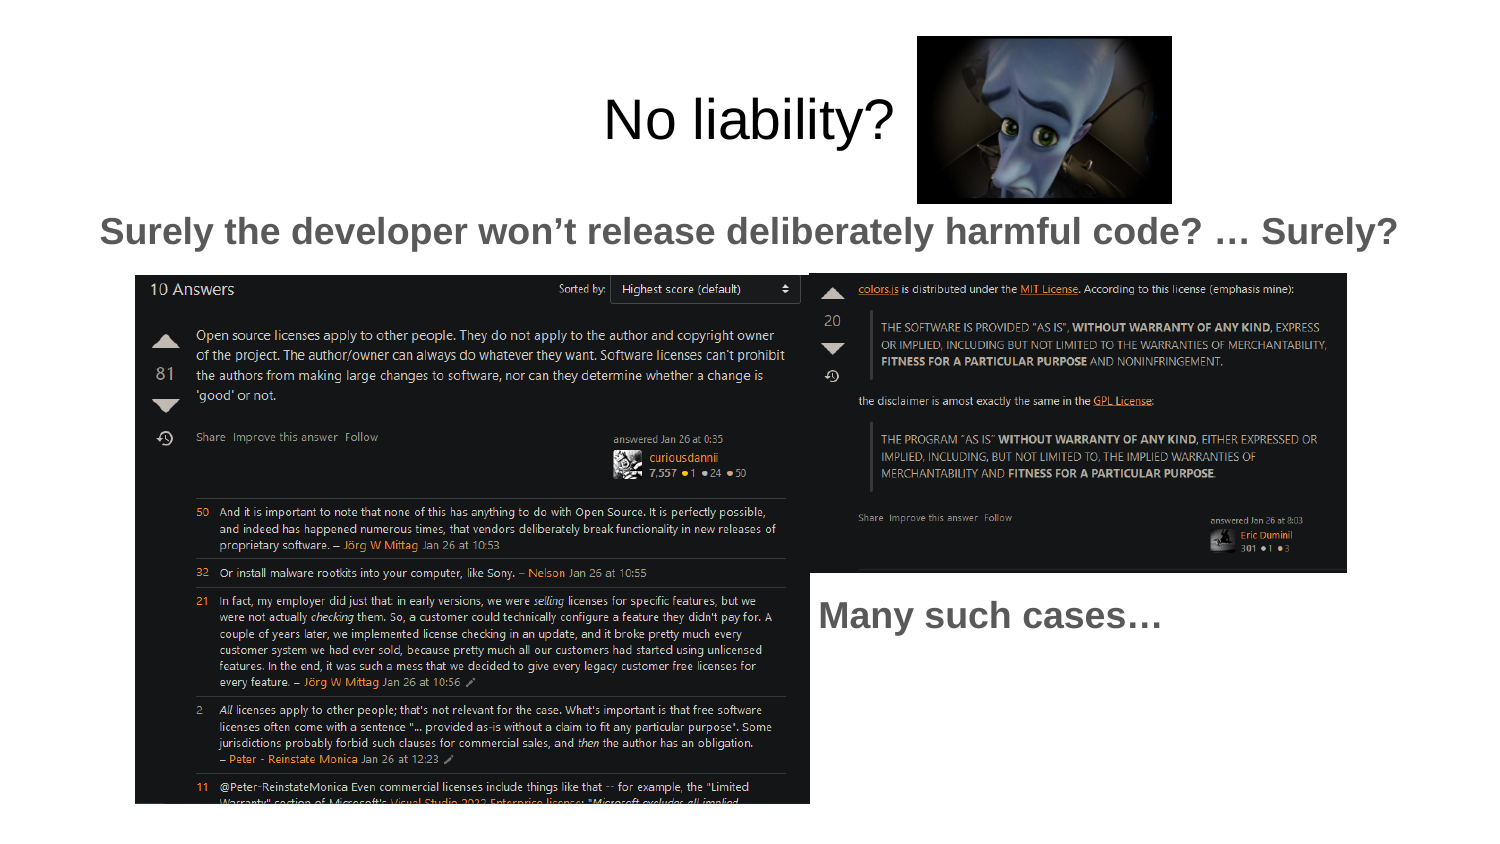

# No liability?
Surely the developer won’t release deliberately harmful code? … Surely?
Many such cases…